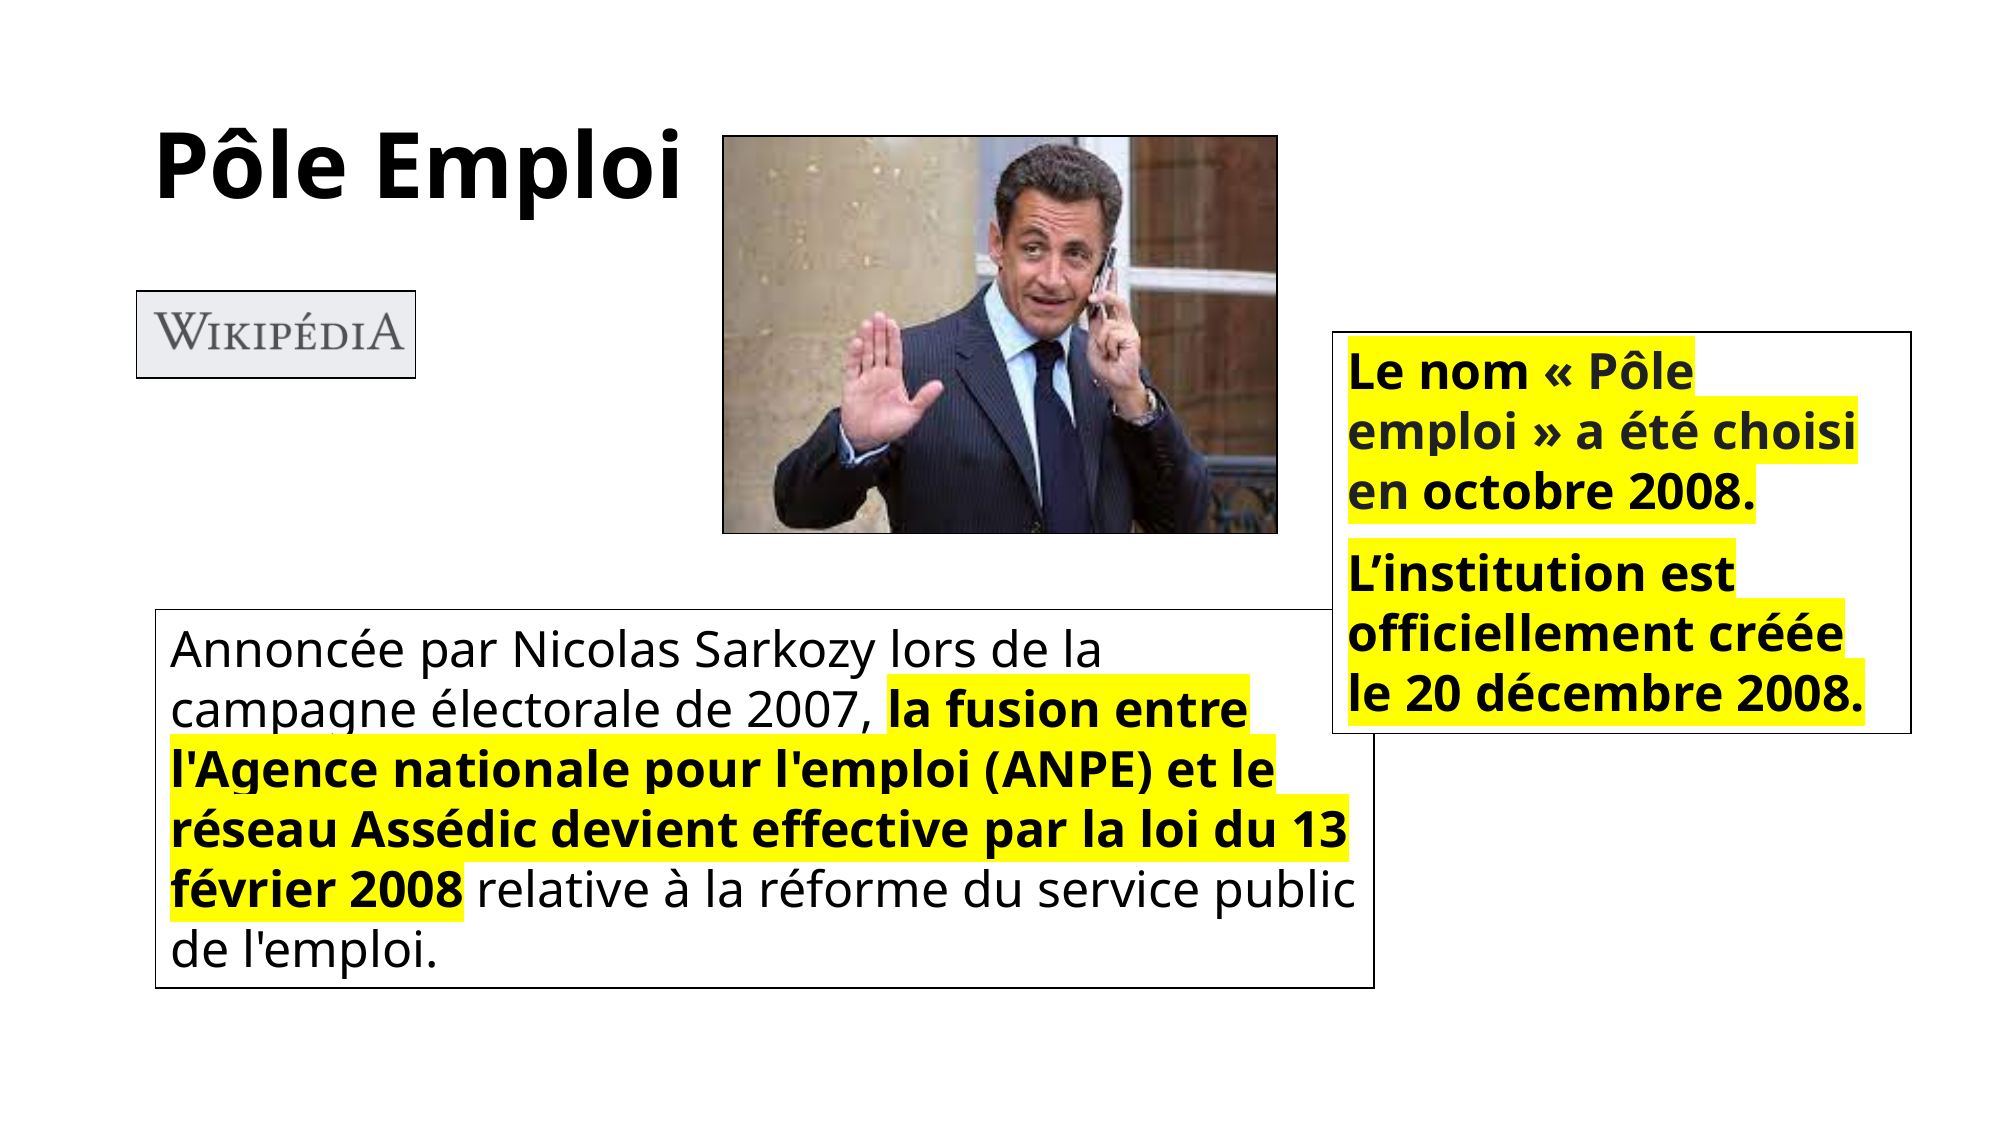

# Pôle Emploi
Le nom « Pôle emploi » a été choisi en octobre 2008.
L’institution est officiellement créée le 20 décembre 2008.
Annoncée par Nicolas Sarkozy lors de la campagne électorale de 2007, la fusion entre l'Agence nationale pour l'emploi (ANPE) et le réseau Assédic devient effective par la loi du 13 février 2008 relative à la réforme du service public de l'emploi.